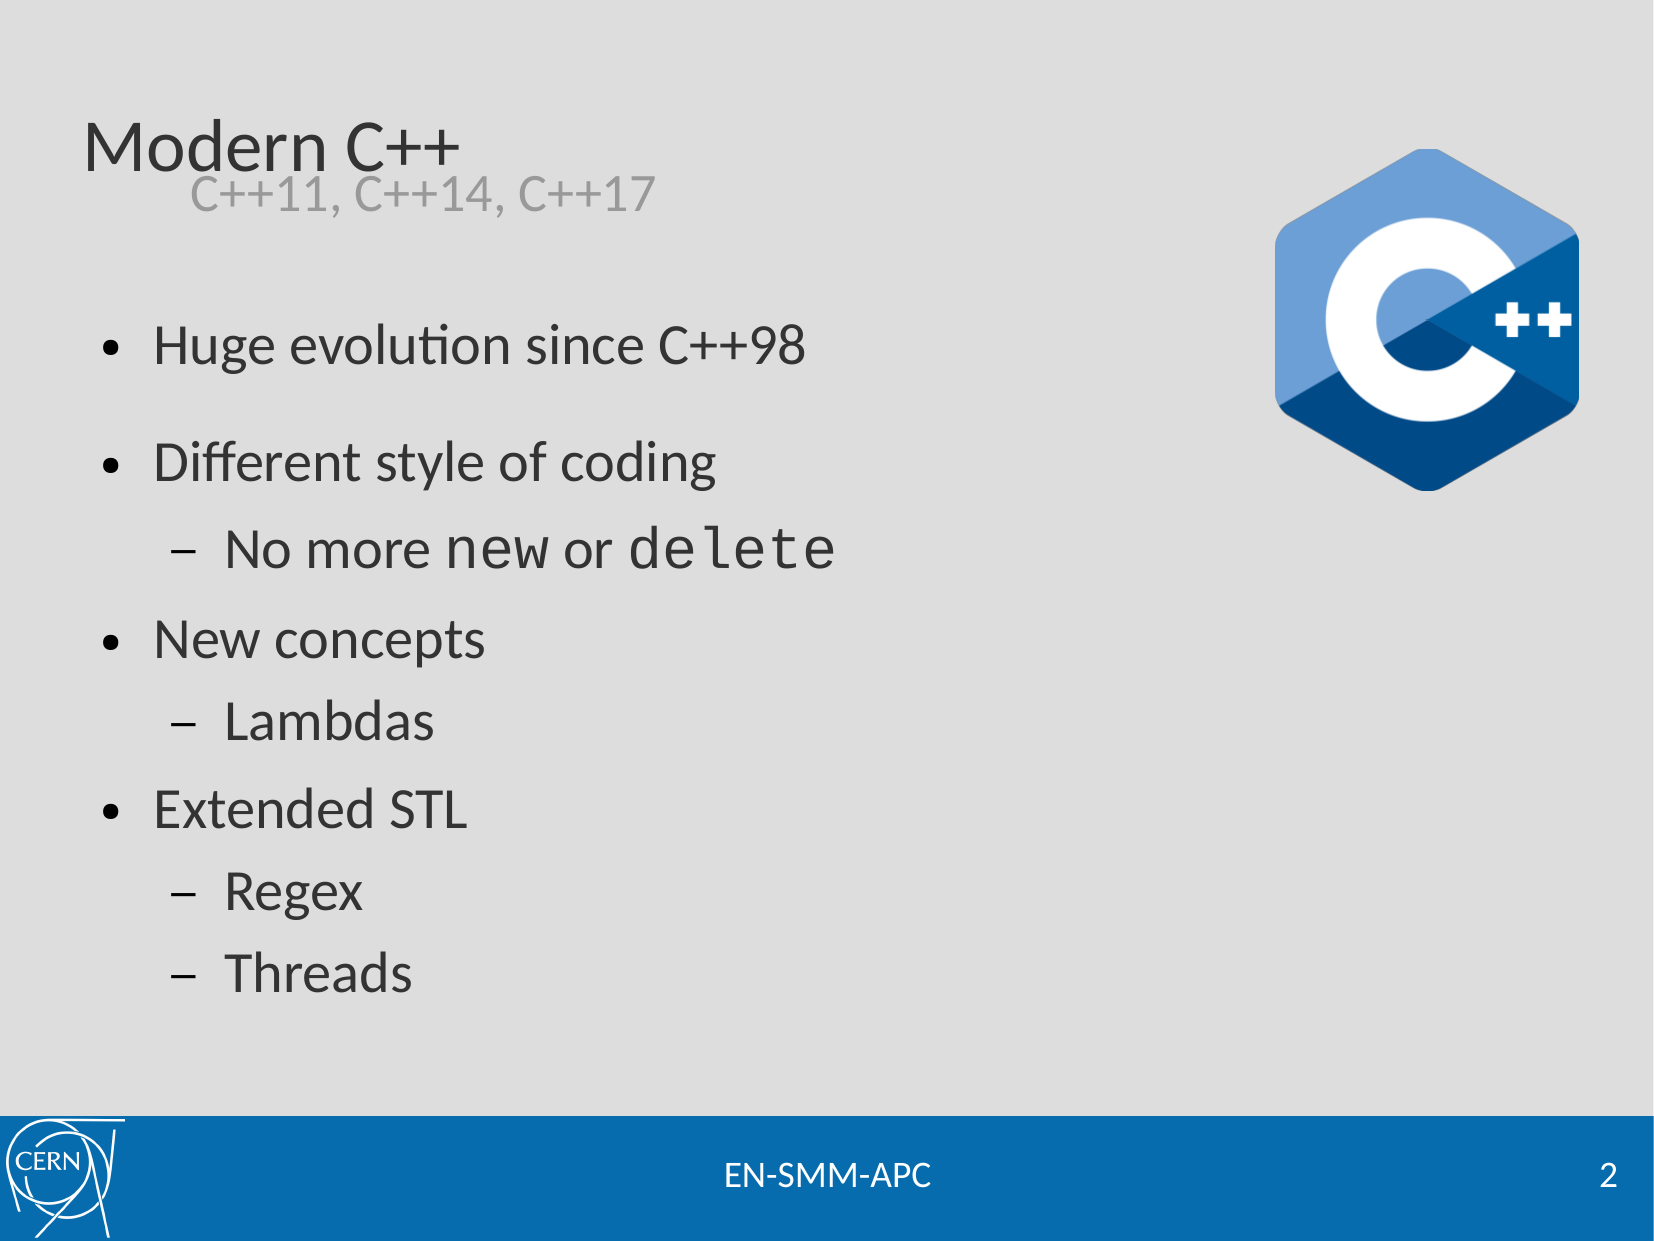

# Modern C++
C++11, C++14, C++17
Huge evolution since C++98
Different style of coding
No more new or delete
New concepts
Lambdas
Extended STL
Regex
Threads
2